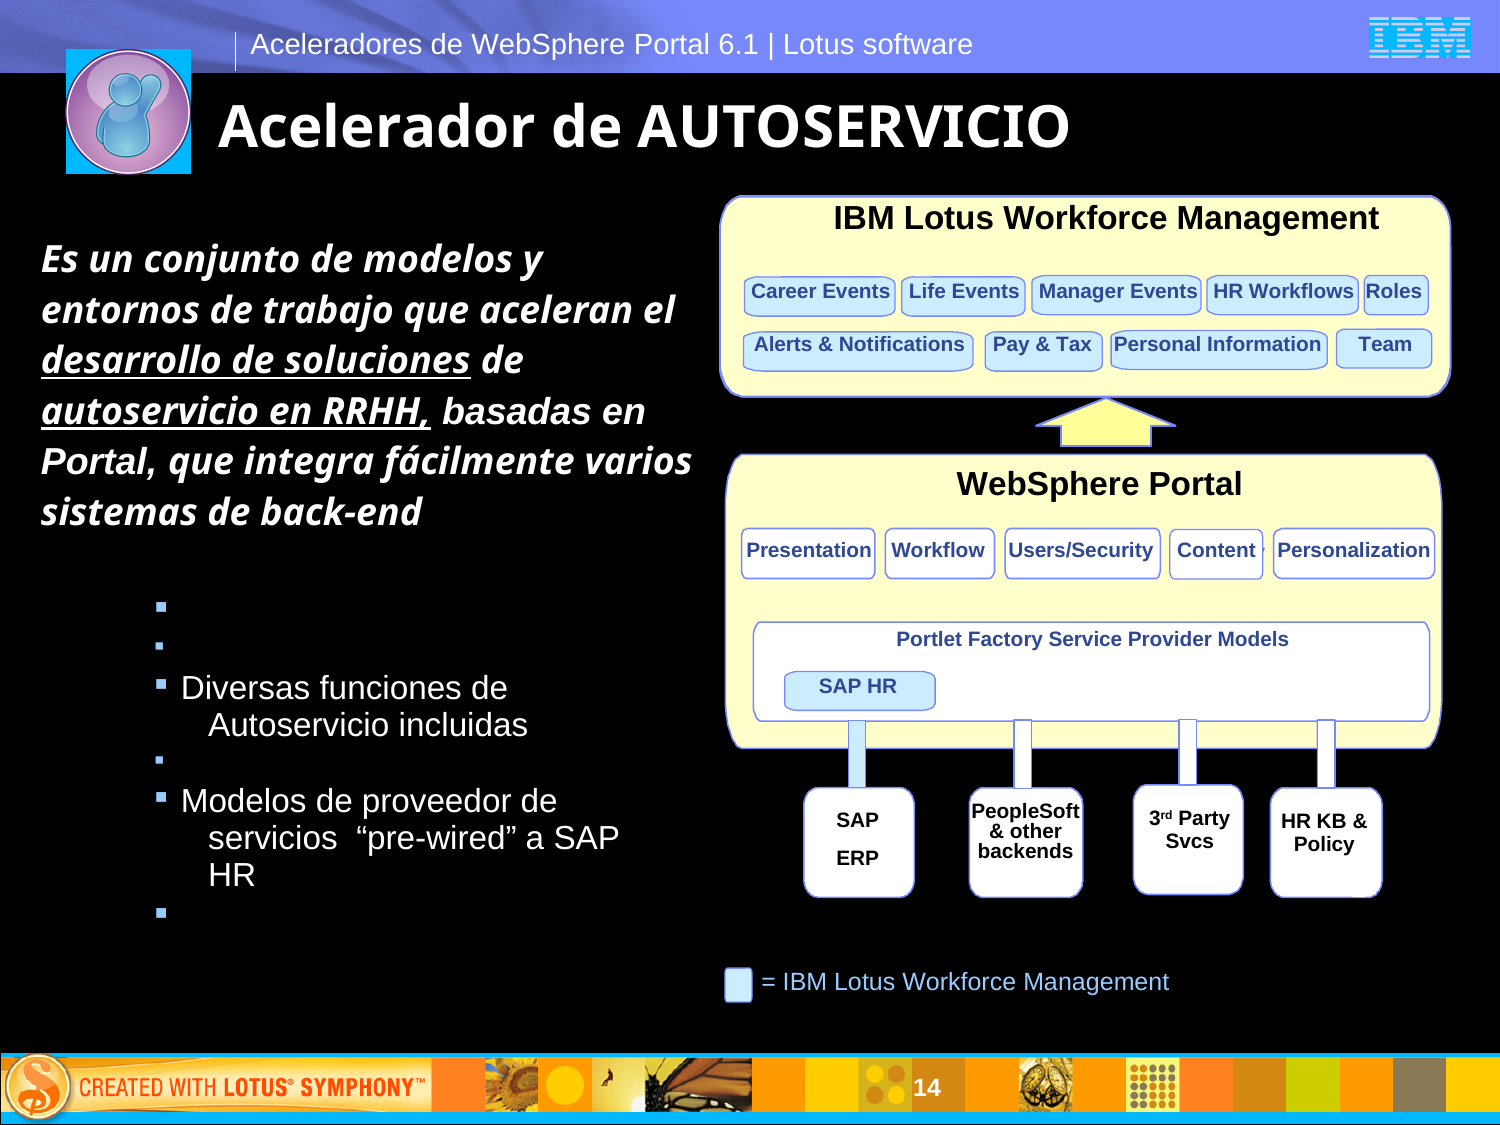

Acelerador de AUTOSERVICIO
IBM Lotus Workforce Management
Es un conjunto de modelos y entornos de trabajo que aceleran el desarrollo de soluciones de autoservicio en RRHH, basadas en Portal, que integra fácilmente varios sistemas de back-end
Lotus Workforce Management
Career Events
Life Events
Manager Events
HR Workflows
Roles
Alerts & Notifications
Pay & Tax
Personal Information
Team
WebSphere Portal
WebSphere Portal
Presentation
Workflow
Users/Security
Content
Personalization
Collab
Security
Diversas funciones de Autoservicio incluidas
Modelos de proveedor de servicios “pre-wired” a SAP HR
Portlet Factory Service Provider Models
SAP HR
PeopleSoft & other backends
3rd Party
Svcs
SAP
SAP
HR KB & Policy
ERP
ERP
= IBM Lotus Workforce Management